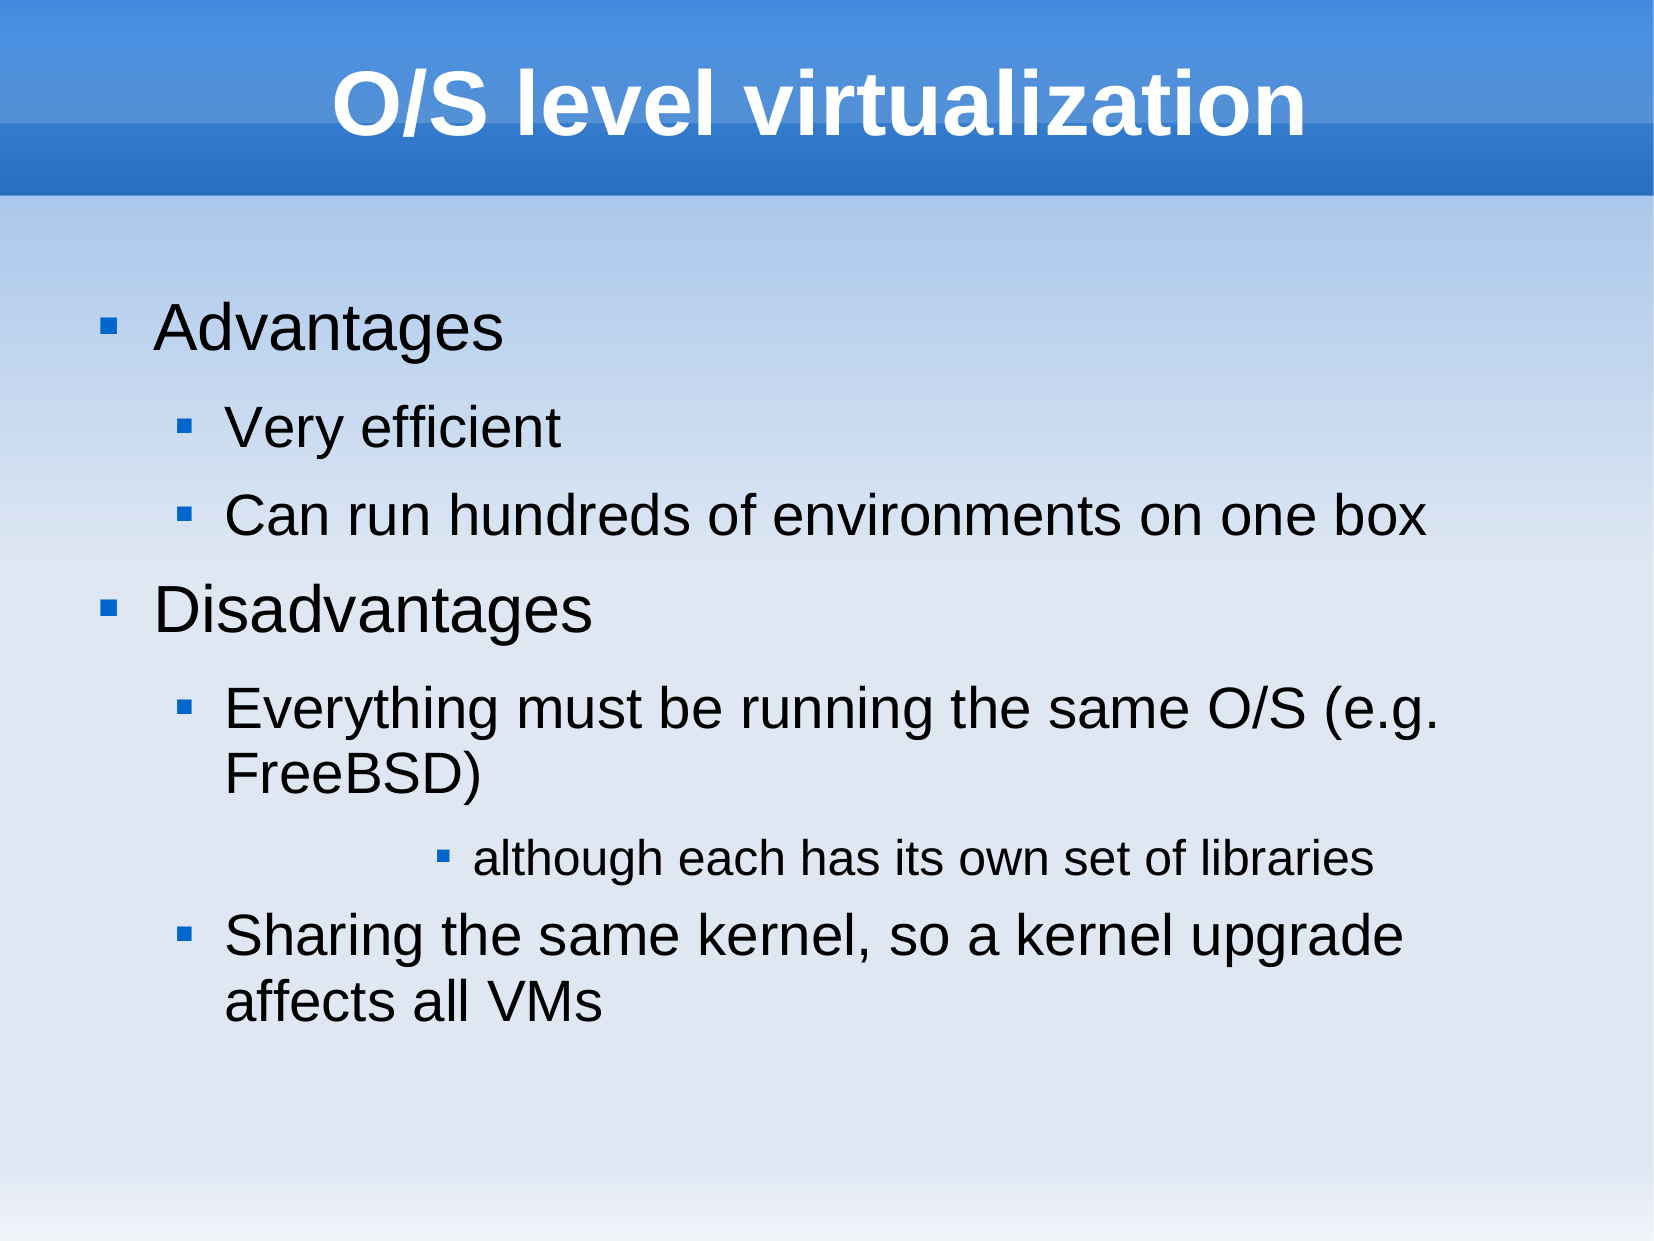

# O/S level virtualization
Advantages
Very efficient
Can run hundreds of environments on one box
Disadvantages
Everything must be running the same O/S (e.g. FreeBSD)
although each has its own set of libraries
Sharing the same kernel, so a kernel upgrade affects all VMs